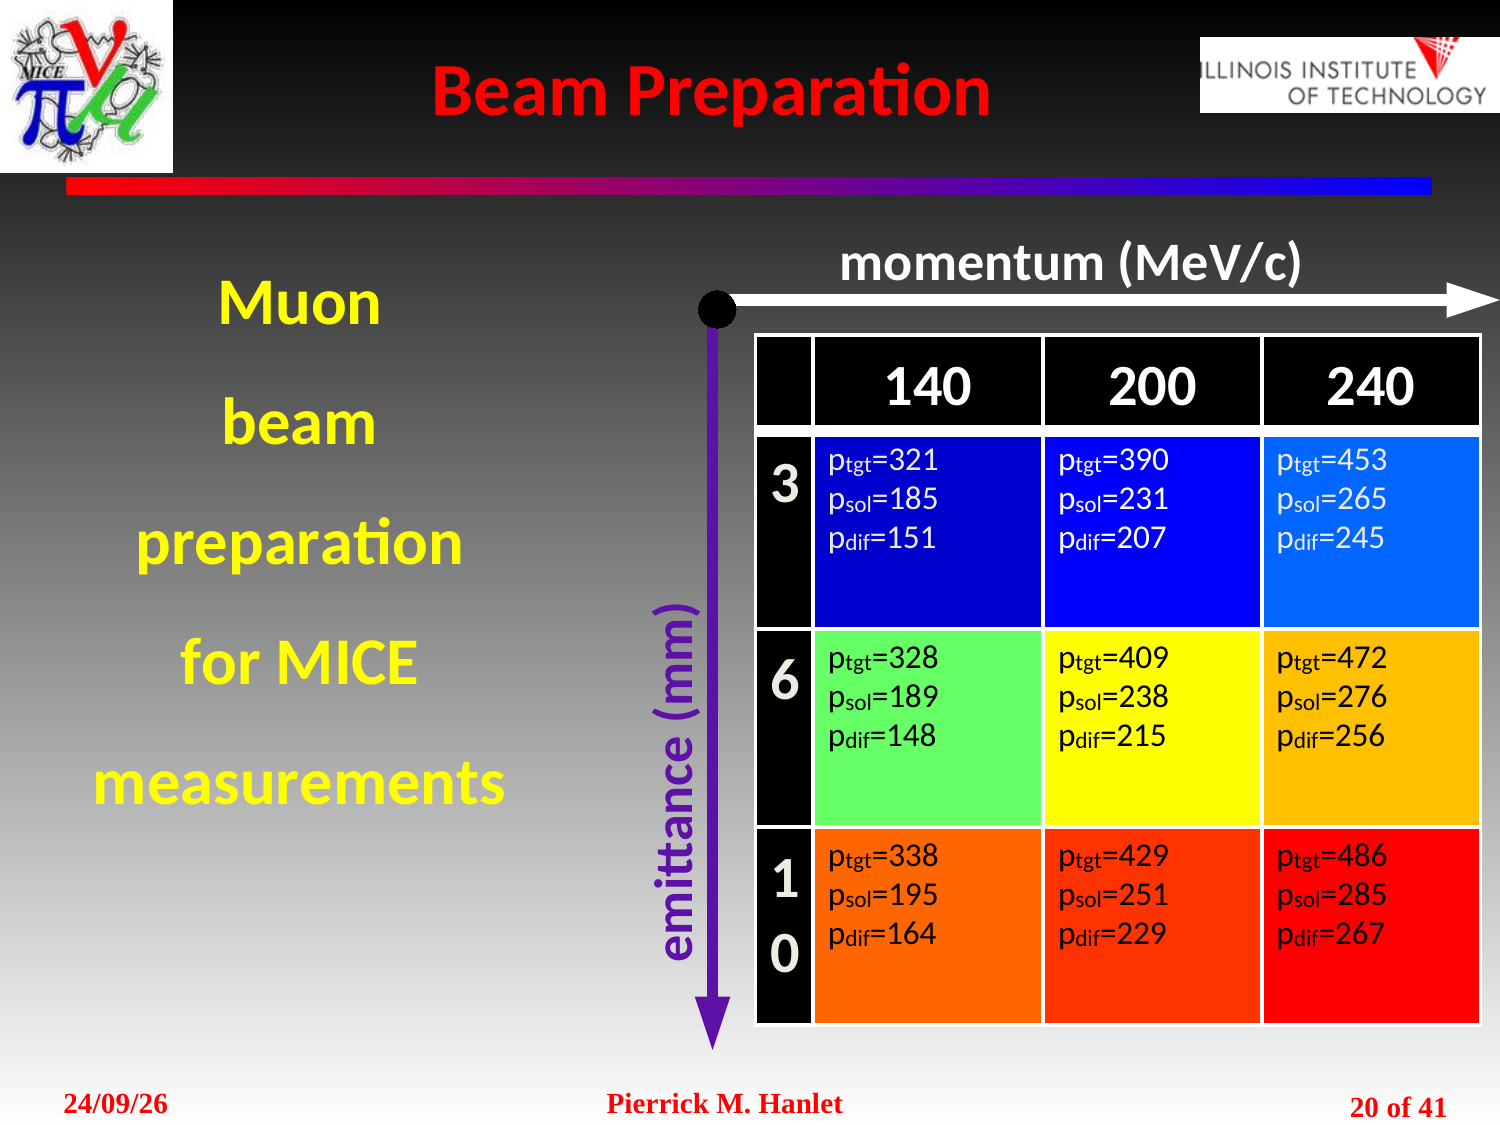

# Beam Preparation
Muon
beam
preparation
for MICE measurements
momentum (MeV/c)
emittance (mm)
| | 140 | 200 | 240 |
| --- | --- | --- | --- |
| 3 | ptgt=321 psol=185 pdif=151 | ptgt=390 psol=231 pdif=207 | ptgt=453 psol=265 pdif=245 |
| 6 | ptgt=328 psol=189 pdif=148 | ptgt=409 psol=238 pdif=215 | ptgt=472 psol=276 pdif=256 |
| 10 | ptgt=338 psol=195 pdif=164 | ptgt=429 psol=251 pdif=229 | ptgt=486 psol=285 pdif=267 |
20
Pierrick Hanlet